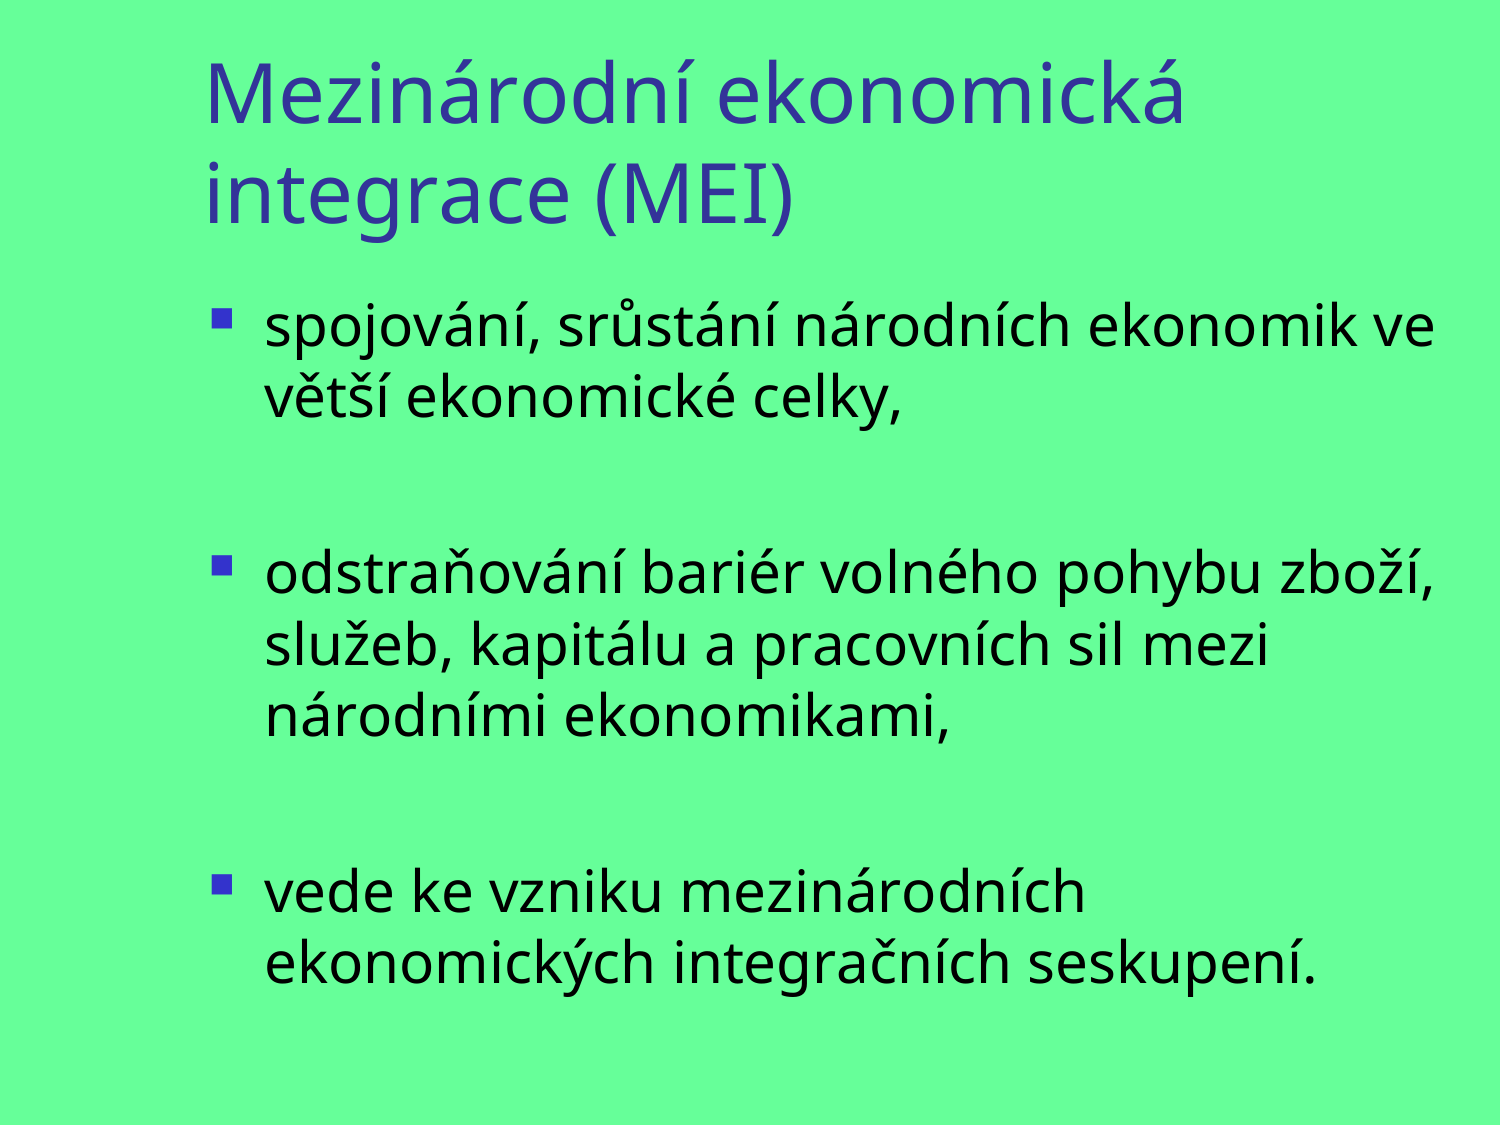

# Mezinárodní ekonomická integrace (MEI)
spojování, srůstání národních ekonomik ve větší ekonomické celky,
odstraňování bariér volného pohybu zboží, služeb, kapitálu a pracovních sil mezi národními ekonomikami,
vede ke vzniku mezinárodních ekonomických integračních seskupení.